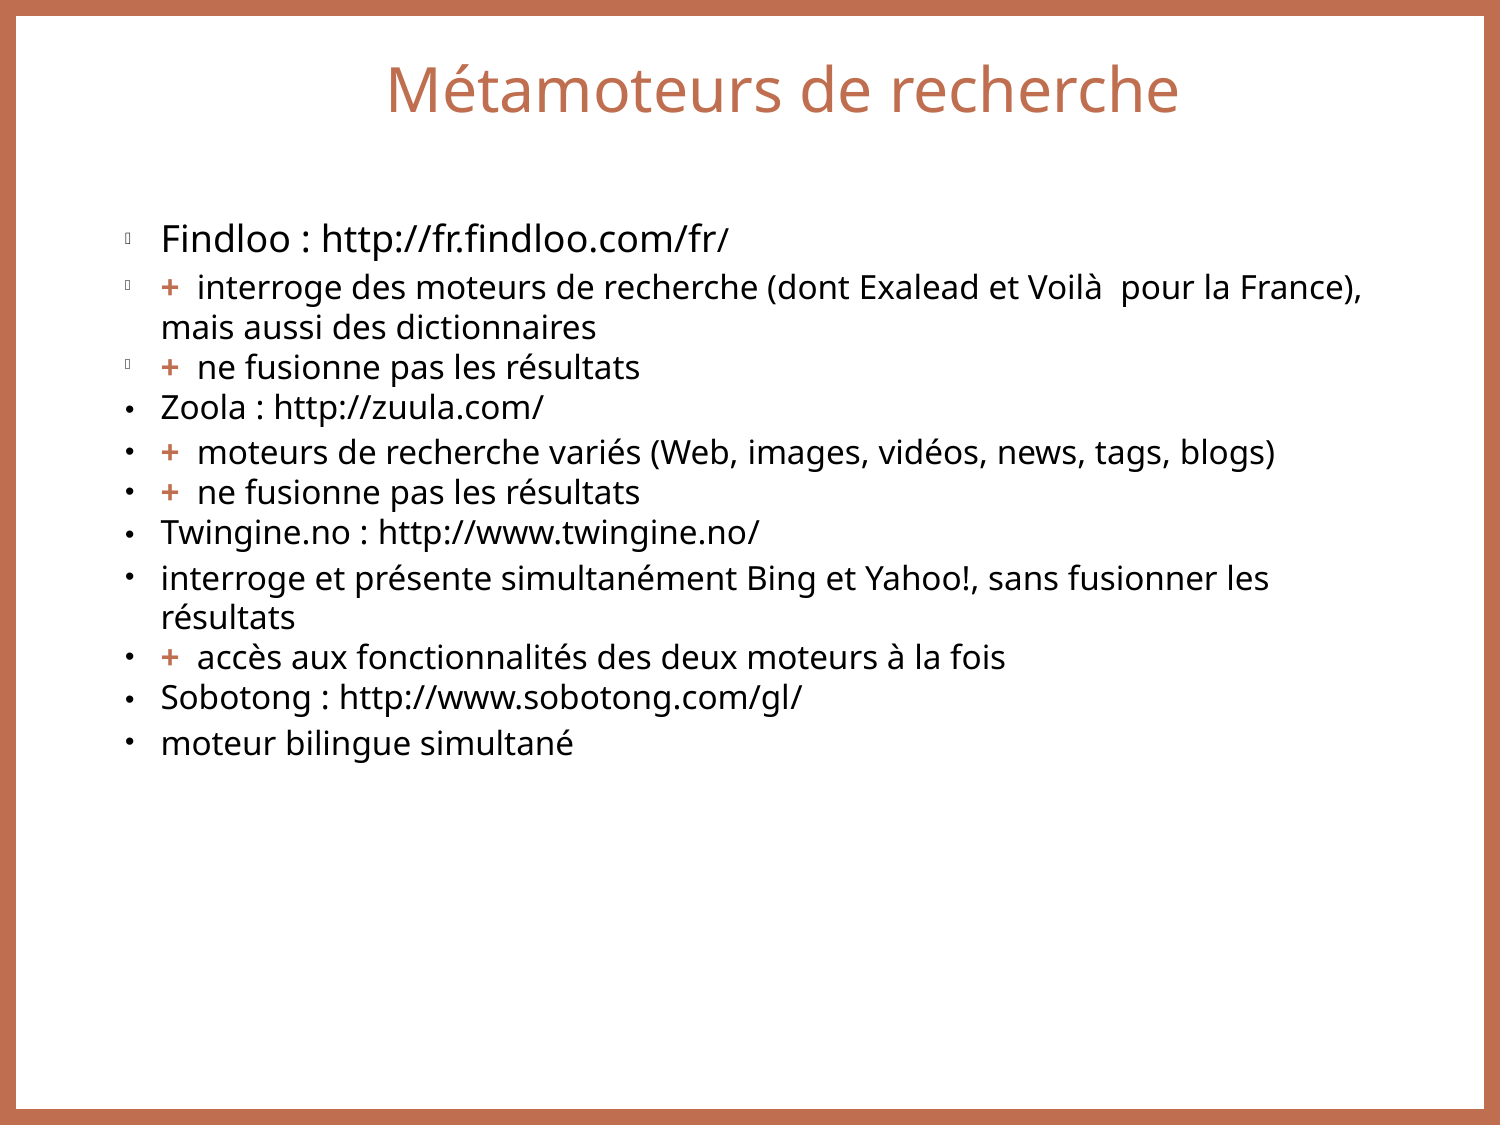

Métamoteurs de recherche
Findloo : http://fr.findloo.com/fr/
+ interroge des moteurs de recherche (dont Exalead et Voilà pour la France), mais aussi des dictionnaires
+ ne fusionne pas les résultats
Zoola : http://zuula.com/
+ moteurs de recherche variés (Web, images, vidéos, news, tags, blogs)
+ ne fusionne pas les résultats
Twingine.no : http://www.twingine.no/
interroge et présente simultanément Bing et Yahoo!, sans fusionner les résultats
+ accès aux fonctionnalités des deux moteurs à la fois
Sobotong : http://www.sobotong.com/gl/
moteur bilingue simultané